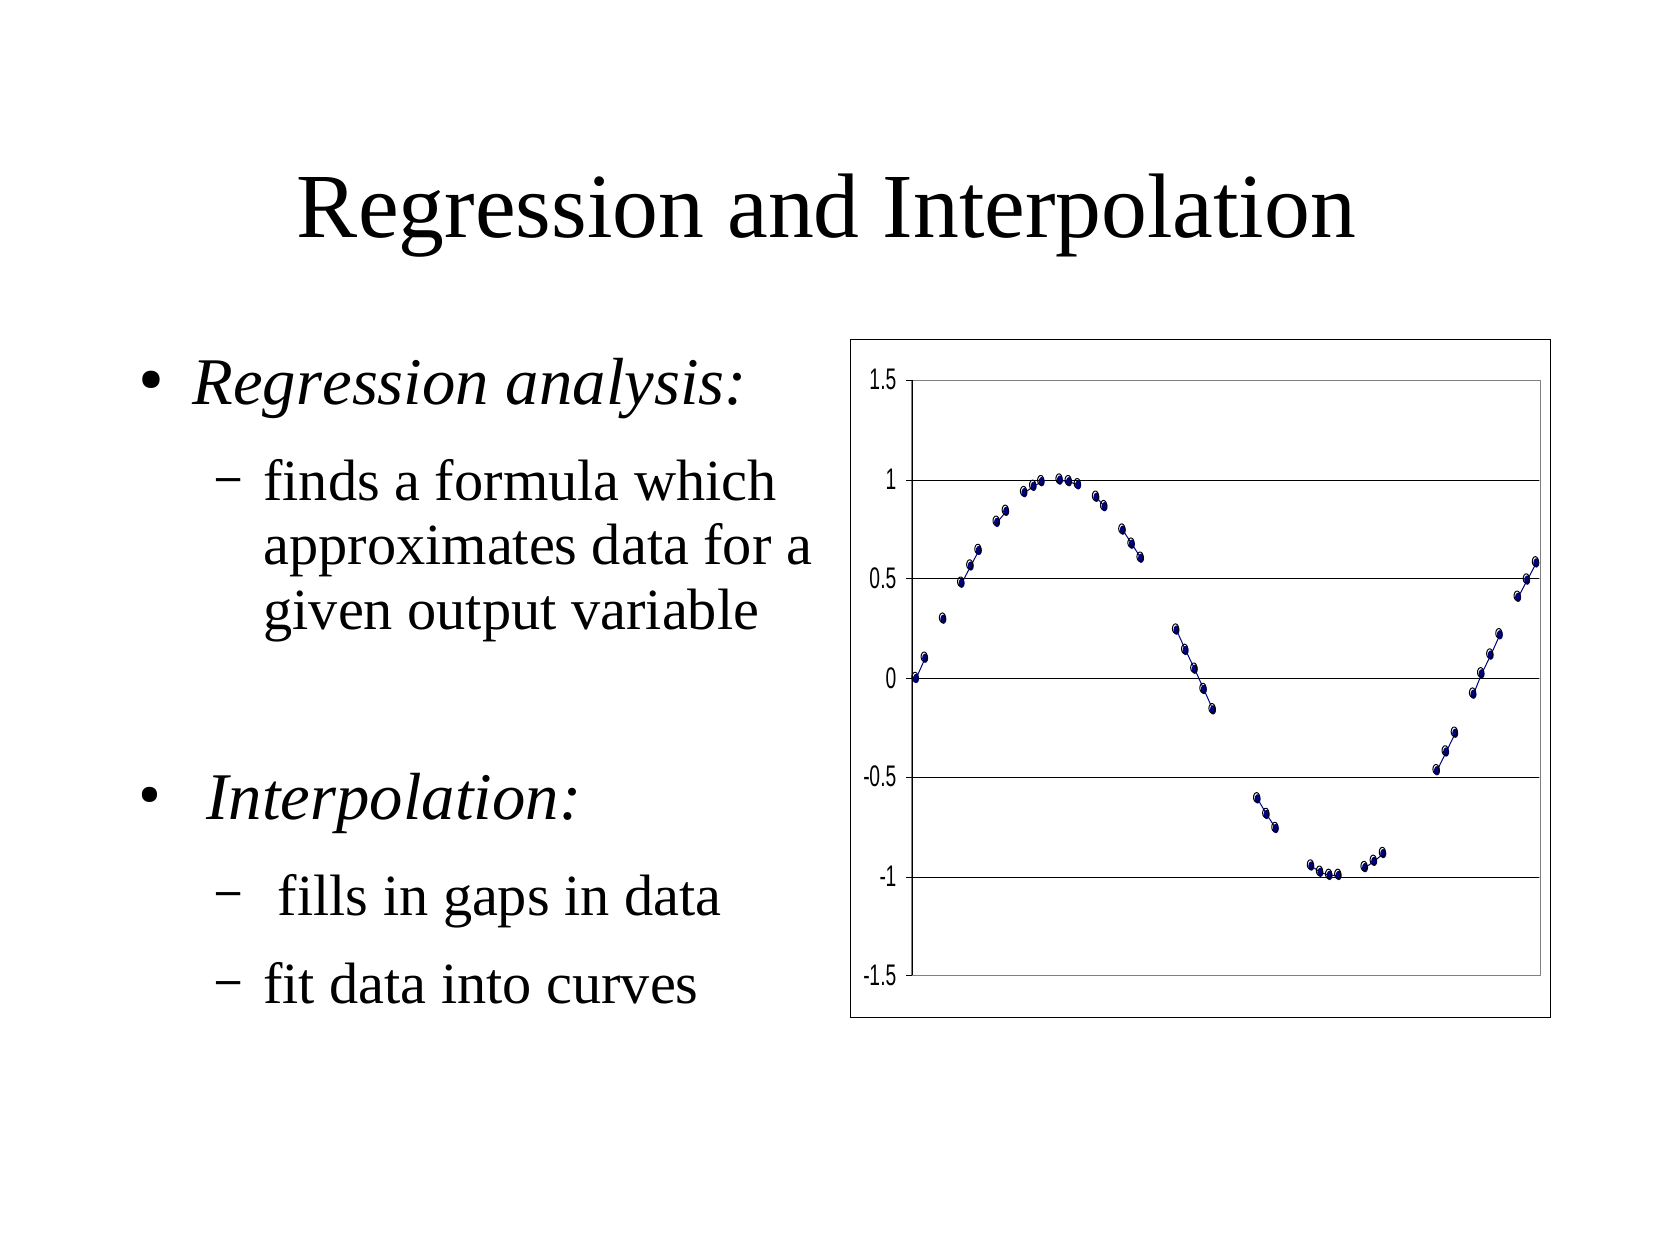

# Regression and Interpolation
Regression analysis:
finds a formula which approximates data for a given output variable
 Interpolation:
 fills in gaps in data
fit data into curves